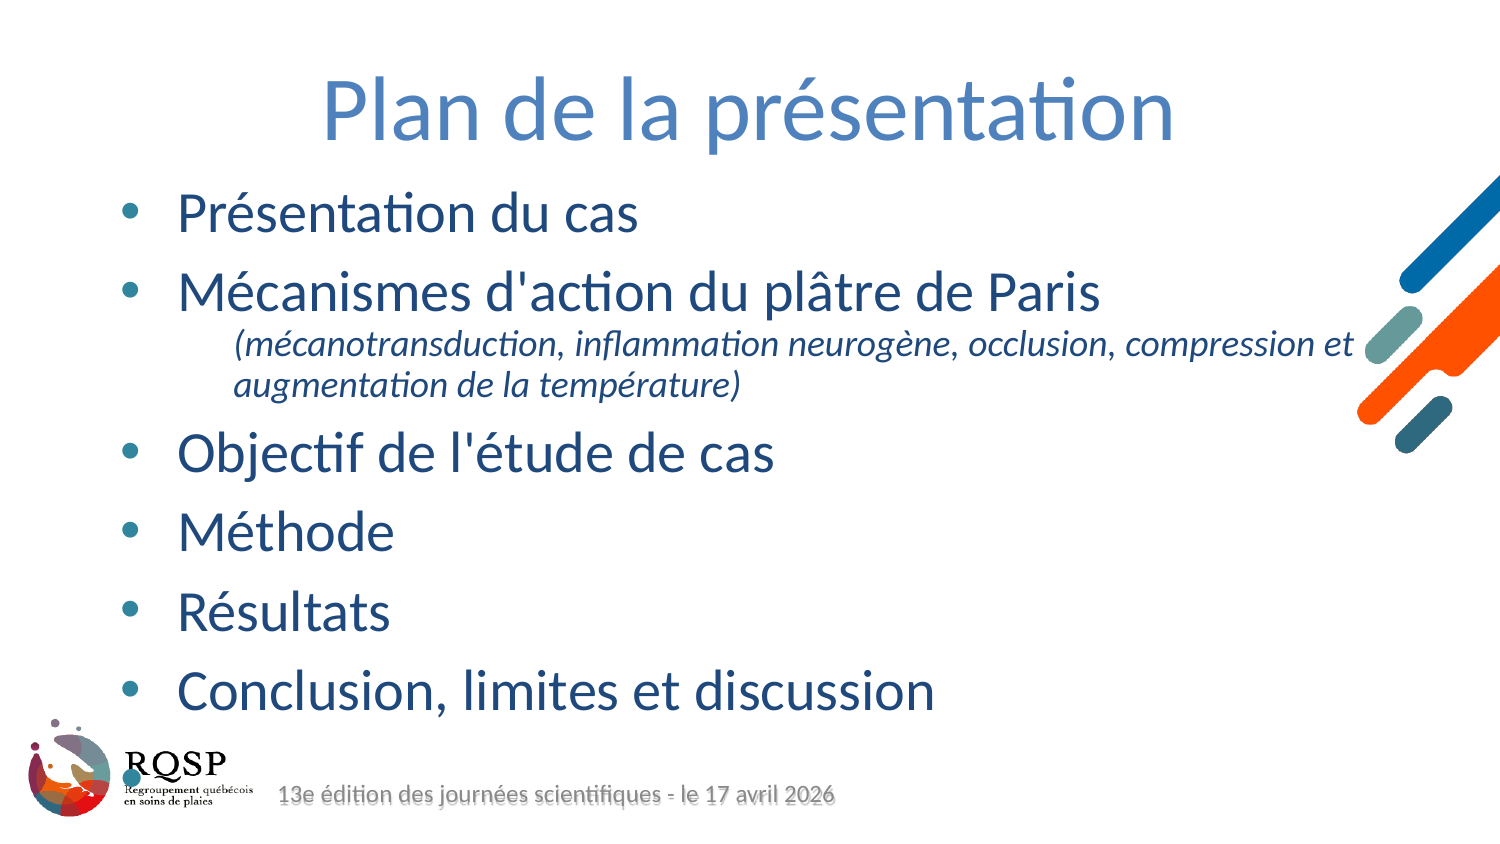

# Plan de la présentation
Présentation du cas
Mécanismes d'action du plâtre de Paris (mécanotransduction, inflammation neurogène, occlusion, compression et augmentation de la température)
Objectif de l'étude de cas
Méthode
Résultats
Conclusion, limites et discussion